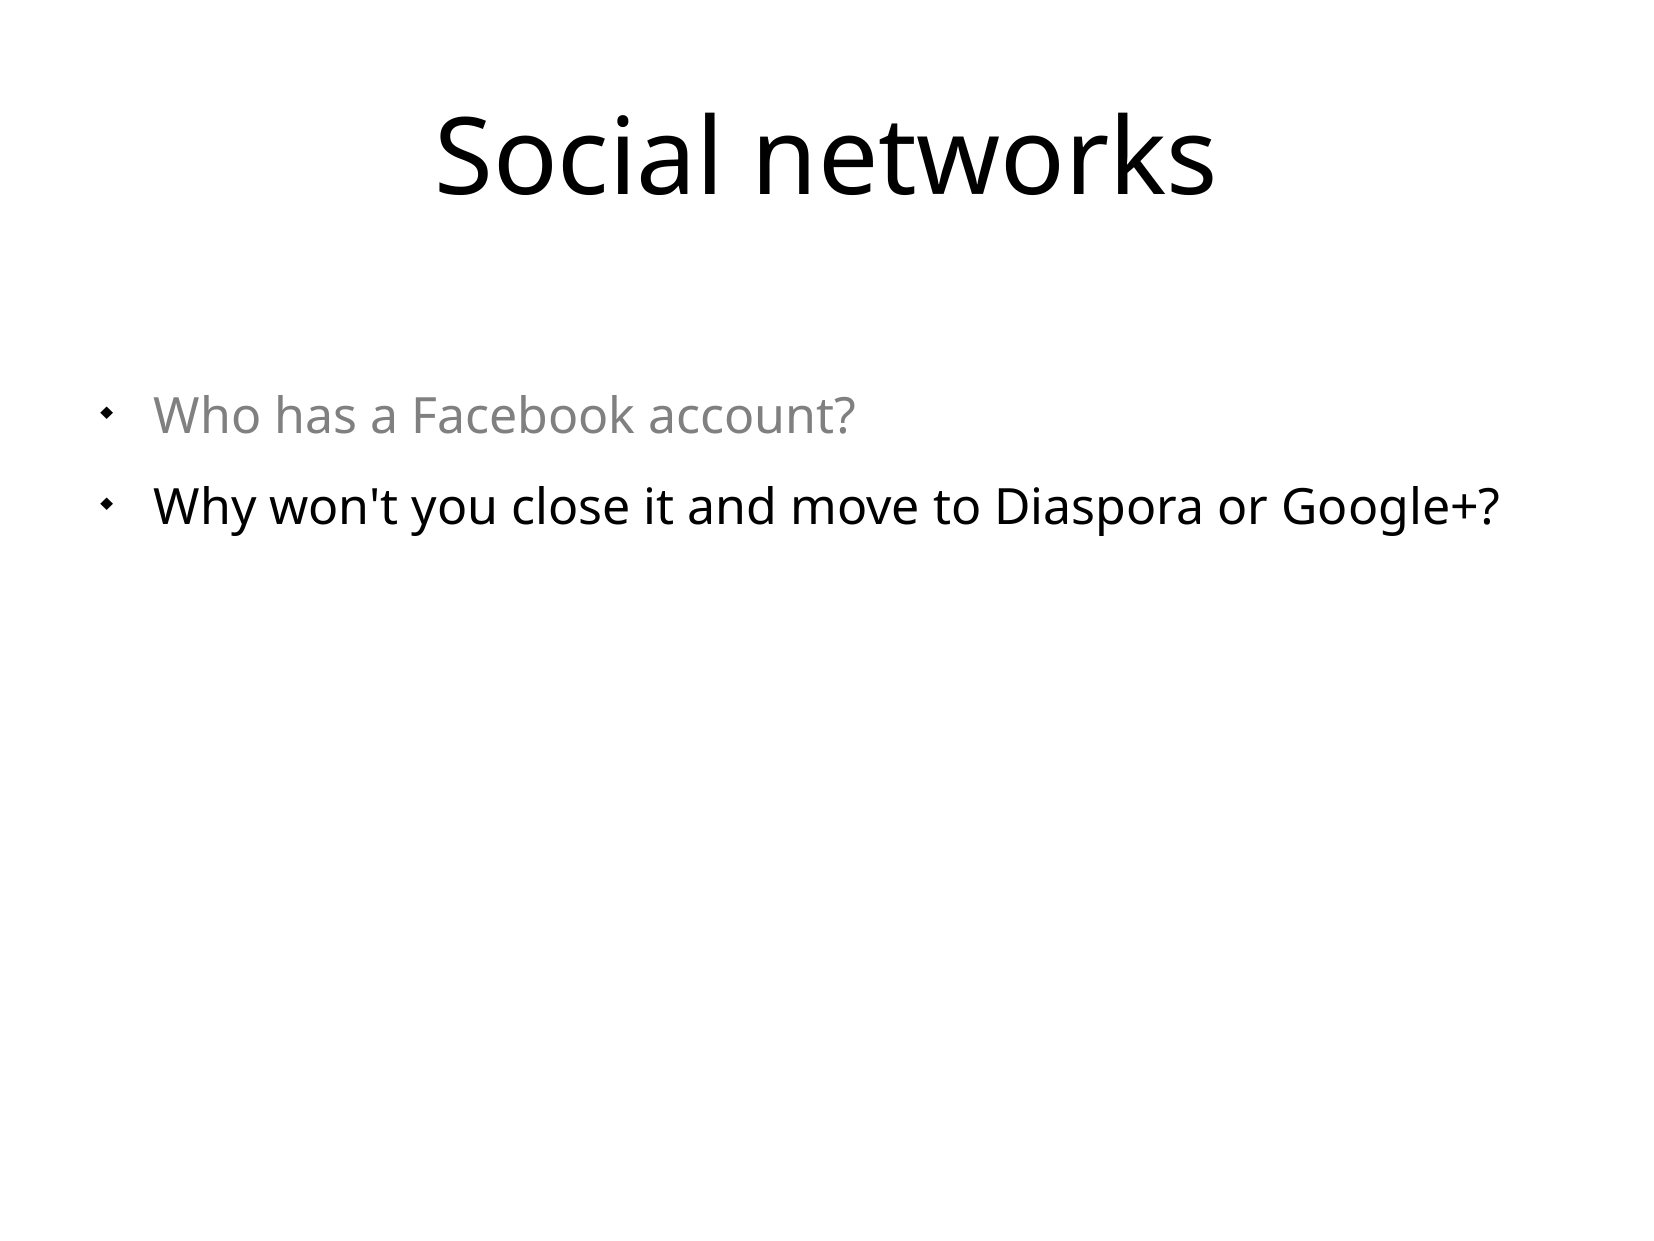

# Social networks
Who has a Facebook account?
Why won't you close it and move to Diaspora or Google+?